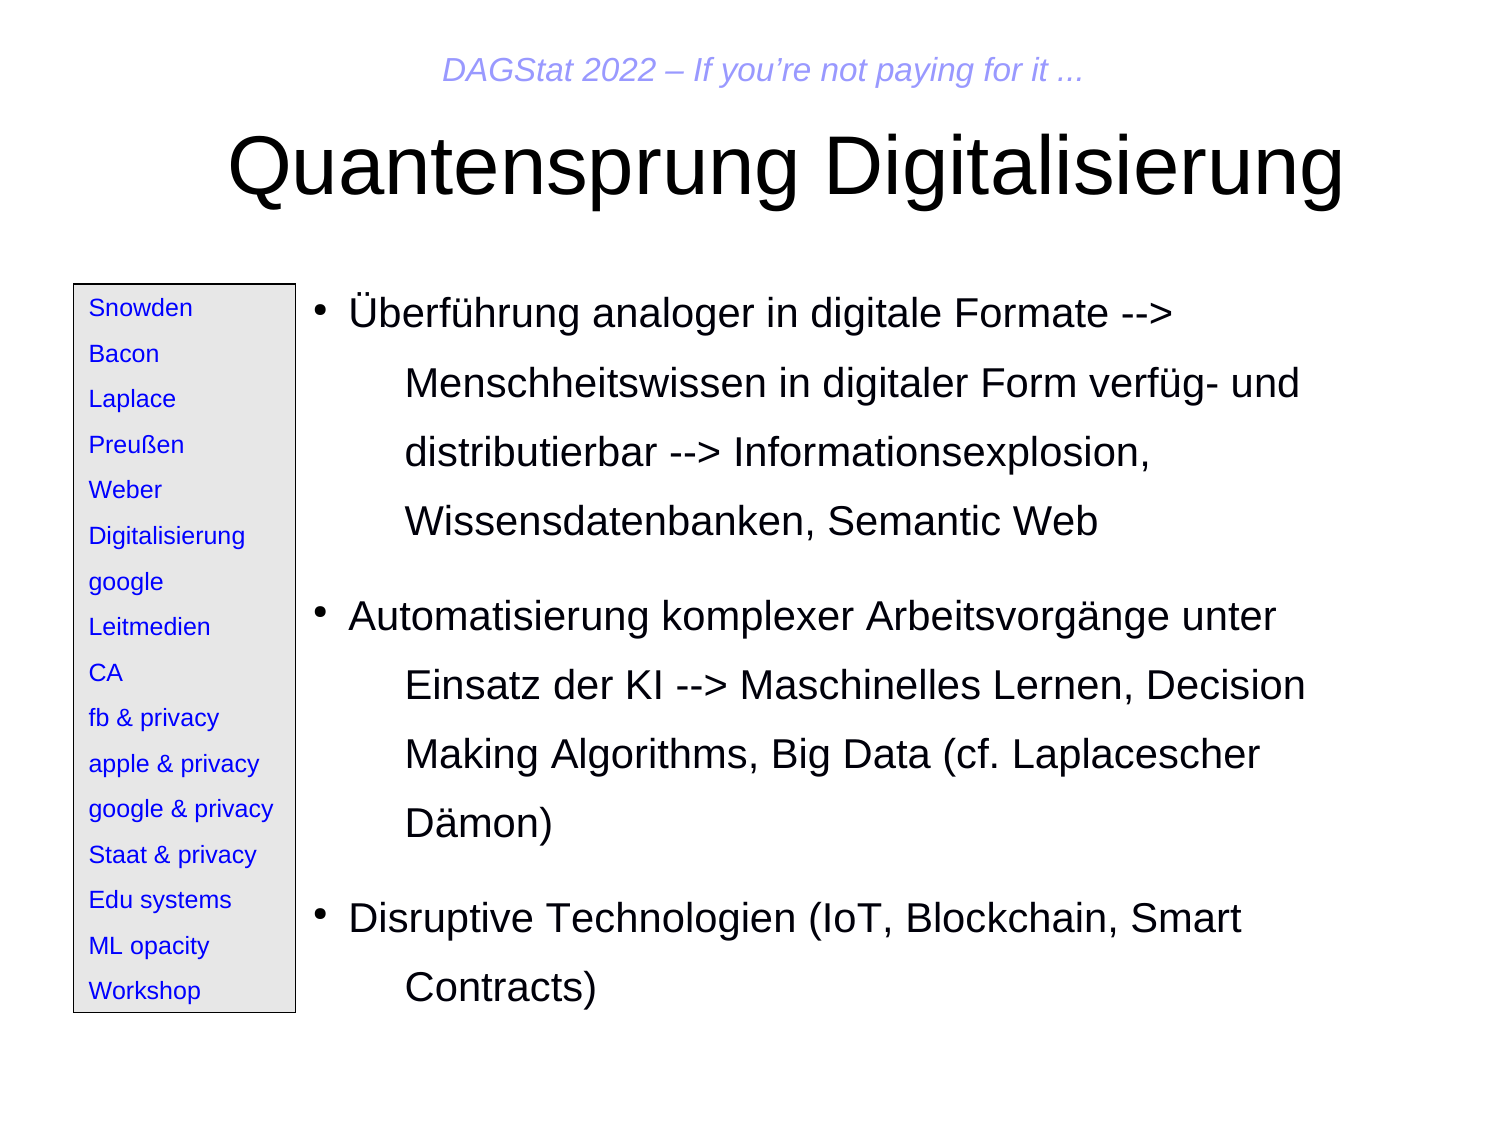

# Quantensprung Digitalisierung
Überführung analoger in digitale Formate --> Menschheitswissen in digitaler Form verfüg- und distributierbar --> Informationsexplosion, Wissensdatenbanken, Semantic Web
Automatisierung komplexer Arbeitsvorgänge unter Einsatz der KI --> Maschinelles Lernen, Decision Making Algorithms, Big Data (cf. Laplacescher Dämon)
Disruptive Technologien (IoT, Blockchain, Smart Contracts)